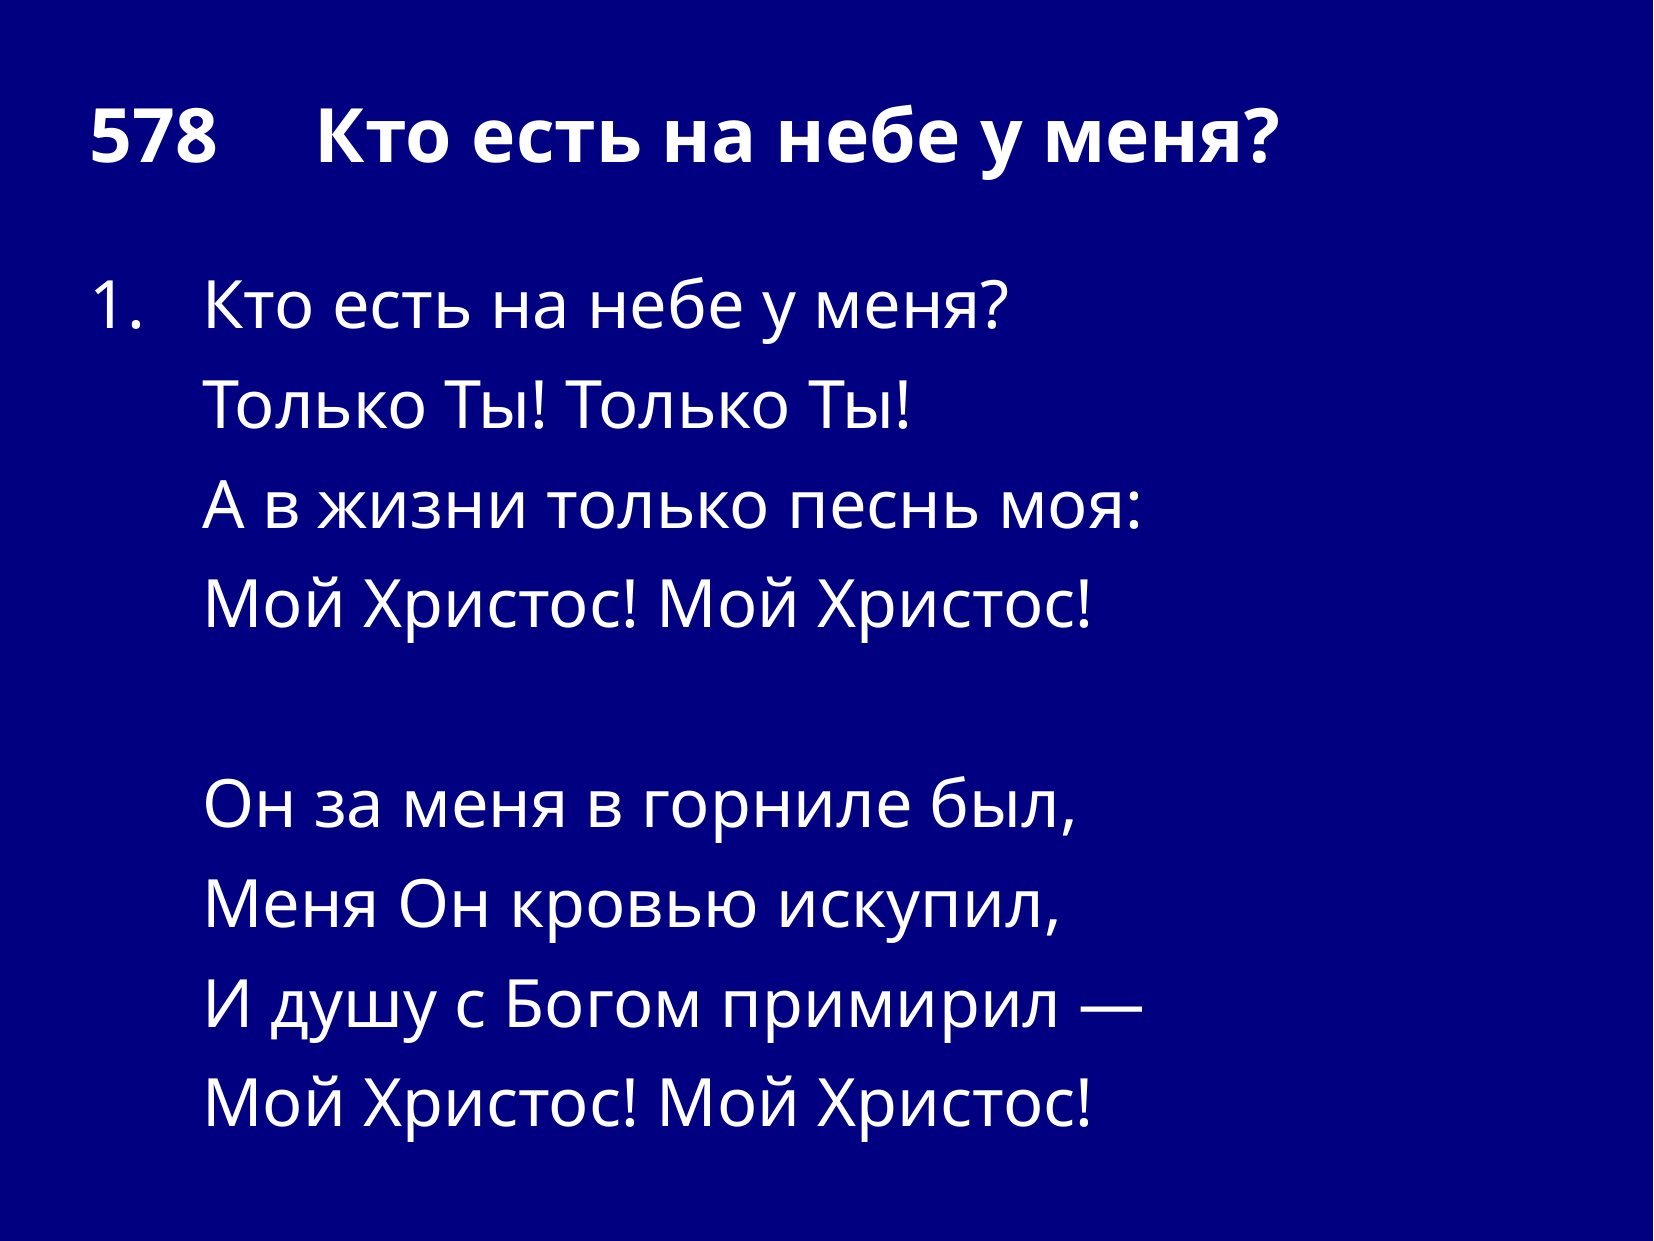

578	Кто есть на небе у меня?
1.	Кто есть на небе у меня?
	Только Ты! Только Ты!
	А в жизни только песнь моя:
	Мой Христос! Мой Христос!
	Он за меня в горниле был,
	Меня Он кровью искупил,
	И душу с Богом примирил —
	Мой Христос! Мой Христос!